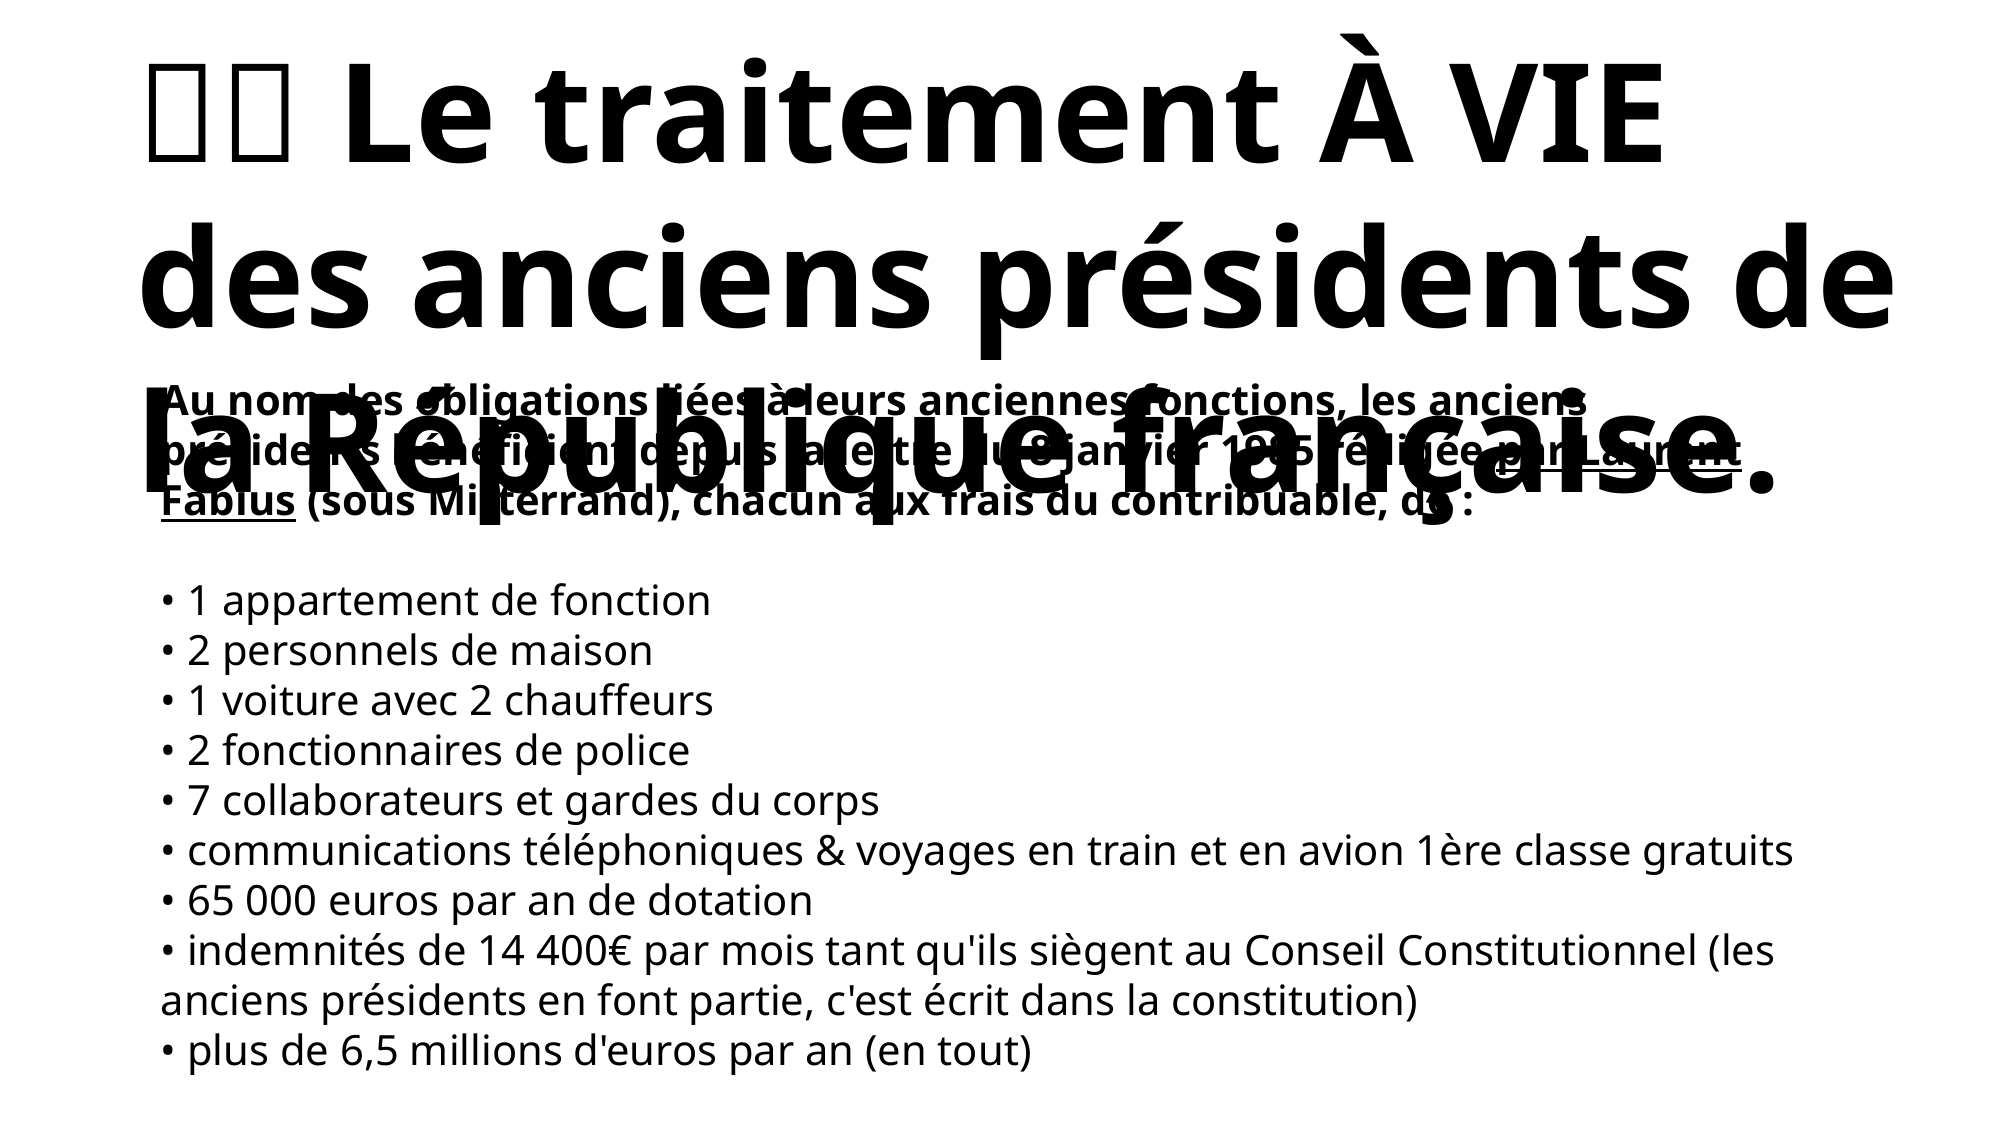

🇫🇷 Le traitement À VIE des anciens présidents de la République française.
Au nom des obligations liées à leurs anciennes fonctions, les anciens présidents bénéficient depuis la lettre du 8 janvier 1985 rédigée par Laurent Fabius (sous Mitterrand), chacun aux frais du contribuable, de :
• 1 appartement de fonction
• 2 personnels de maison
• 1 voiture avec 2 chauffeurs
• 2 fonctionnaires de police
• 7 collaborateurs et gardes du corps
• communications téléphoniques & voyages en train et en avion 1ère classe gratuits
• 65 000 euros par an de dotation
• indemnités de 14 400€ par mois tant qu'ils siègent au Conseil Constitutionnel (les anciens présidents en font partie, c'est écrit dans la constitution)
• plus de 6,5 millions d'euros par an (en tout)